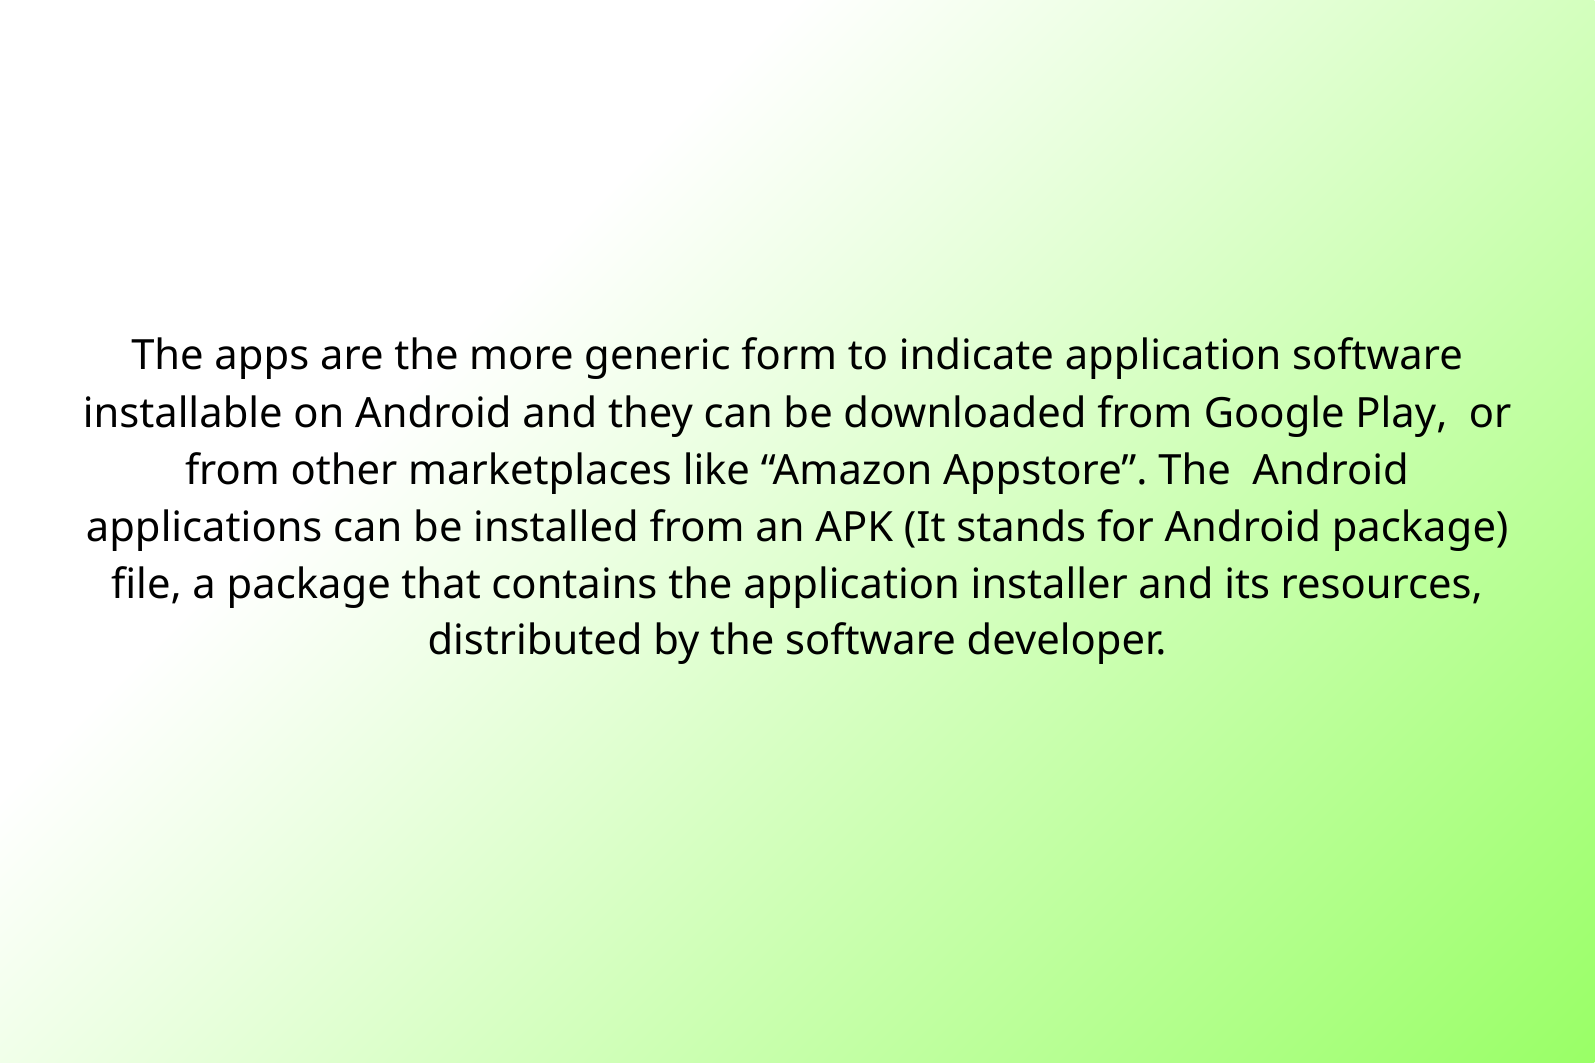

# The apps are the more generic form to indicate application software installable on Android and they can be downloaded from Google Play, or from other marketplaces like “Amazon Appstore”. The Android applications can be installed from an APK (It stands for Android package) file, a package that contains the application installer and its resources, distributed by the software developer.